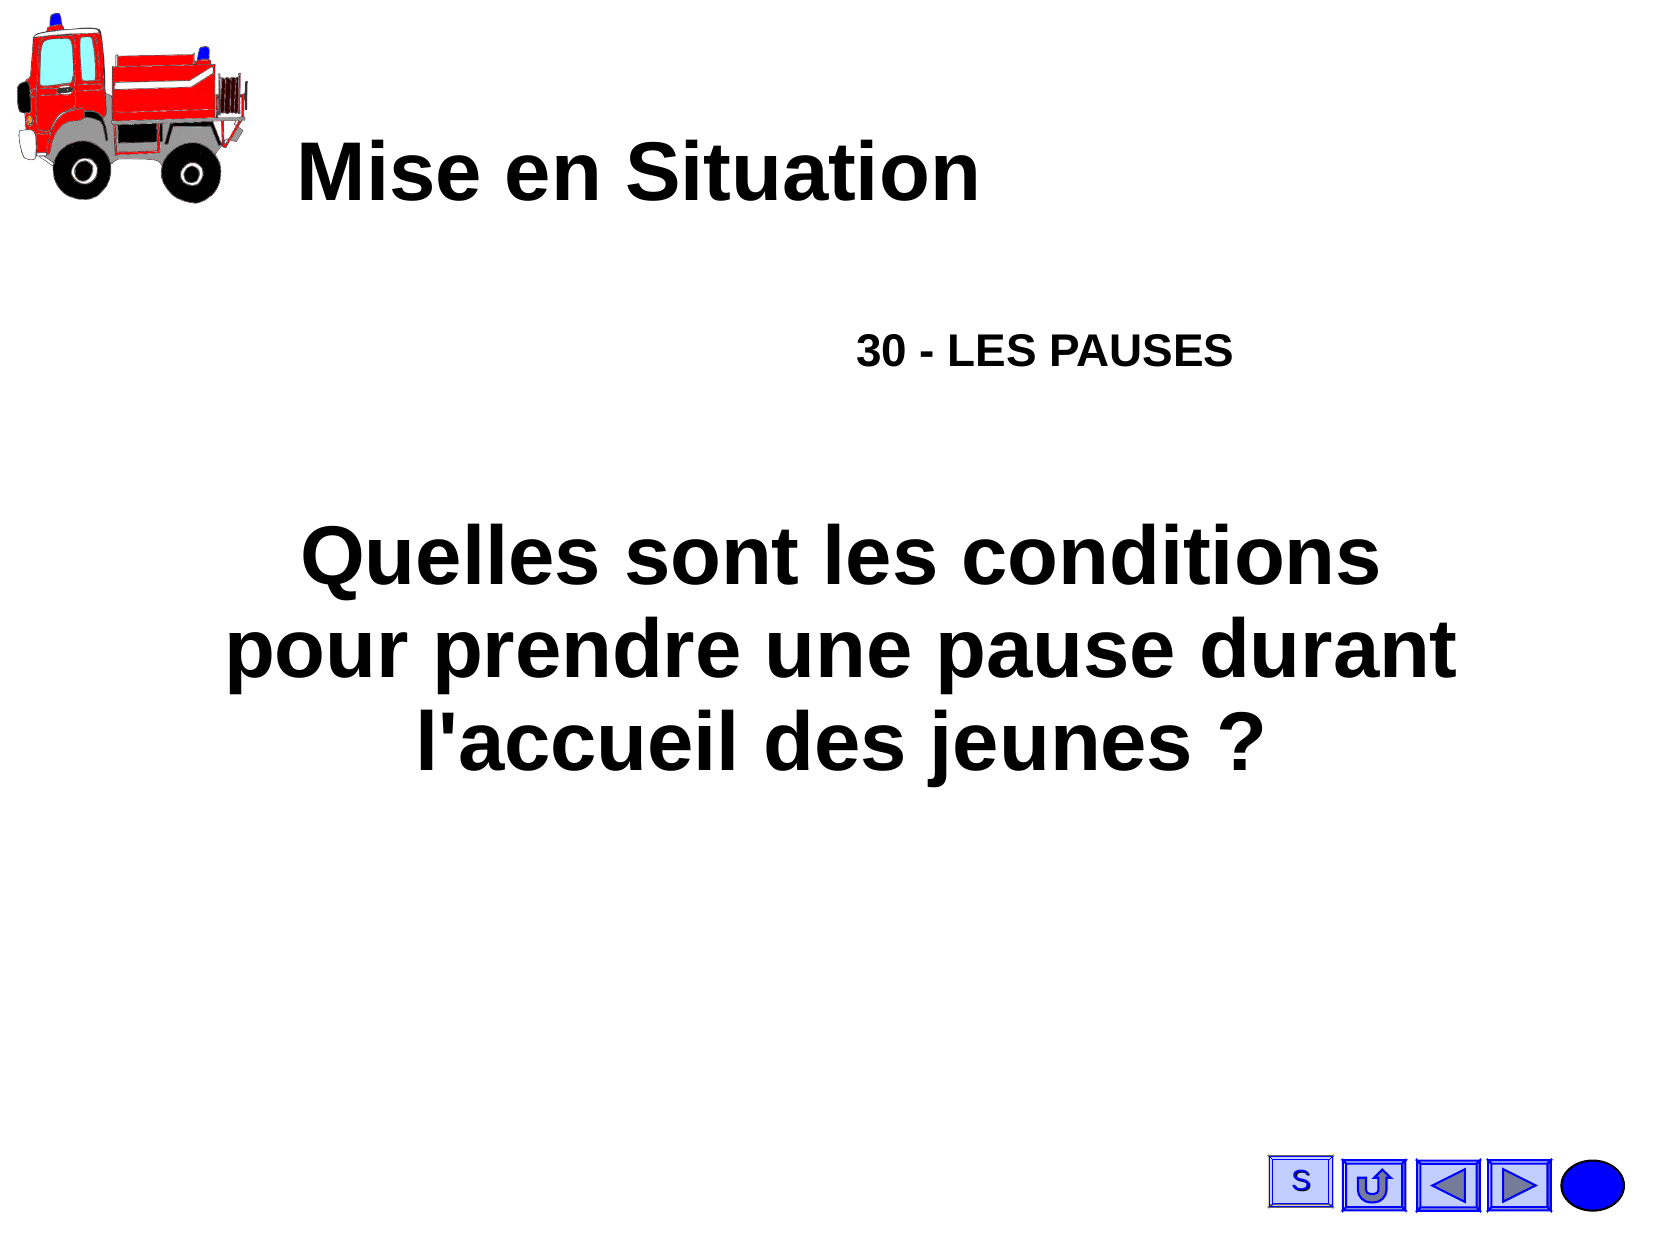

Mise en Situation
30 - LES PAUSES
# Quelles sont les conditions pour prendre une pause durant l'accueil des jeunes ?